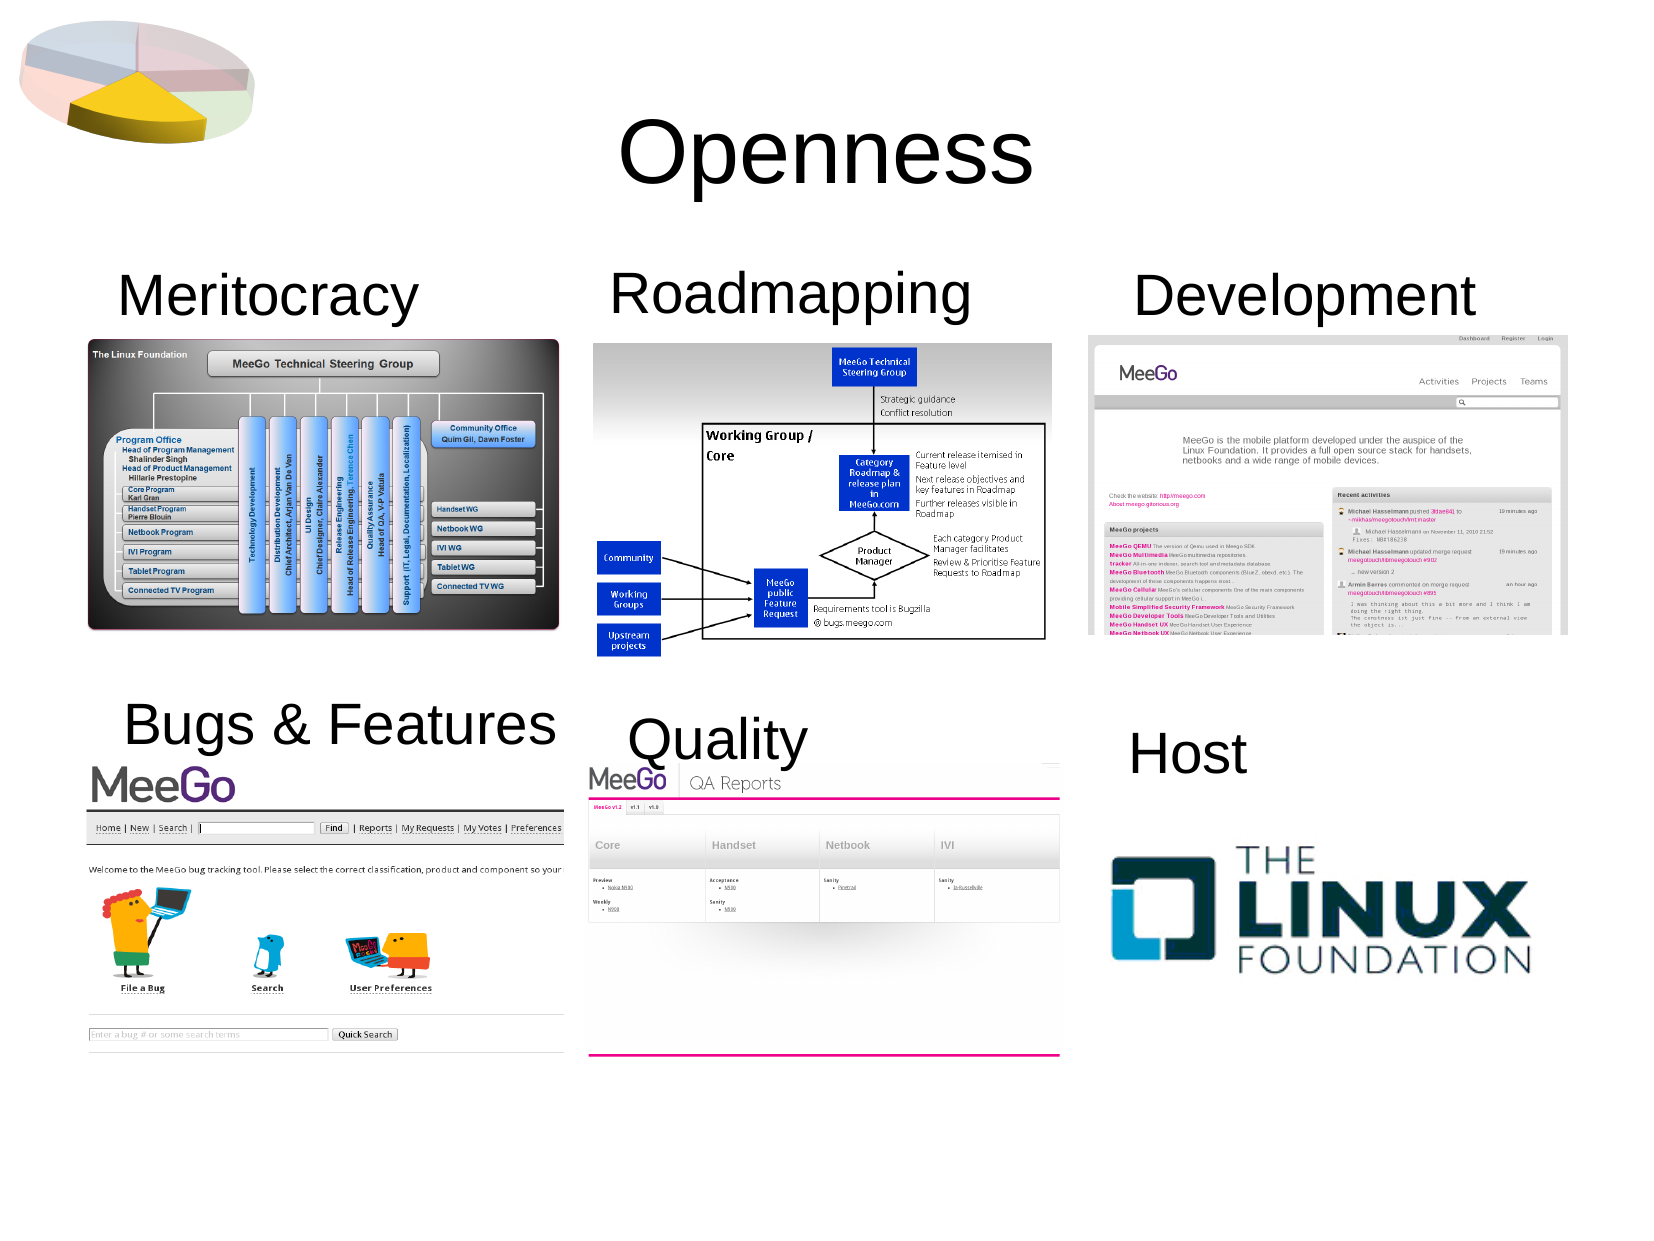

[unsupported chart]
# Openness
Roadmapping
Meritocracy
Development
Bugs & Features
Quality
Host